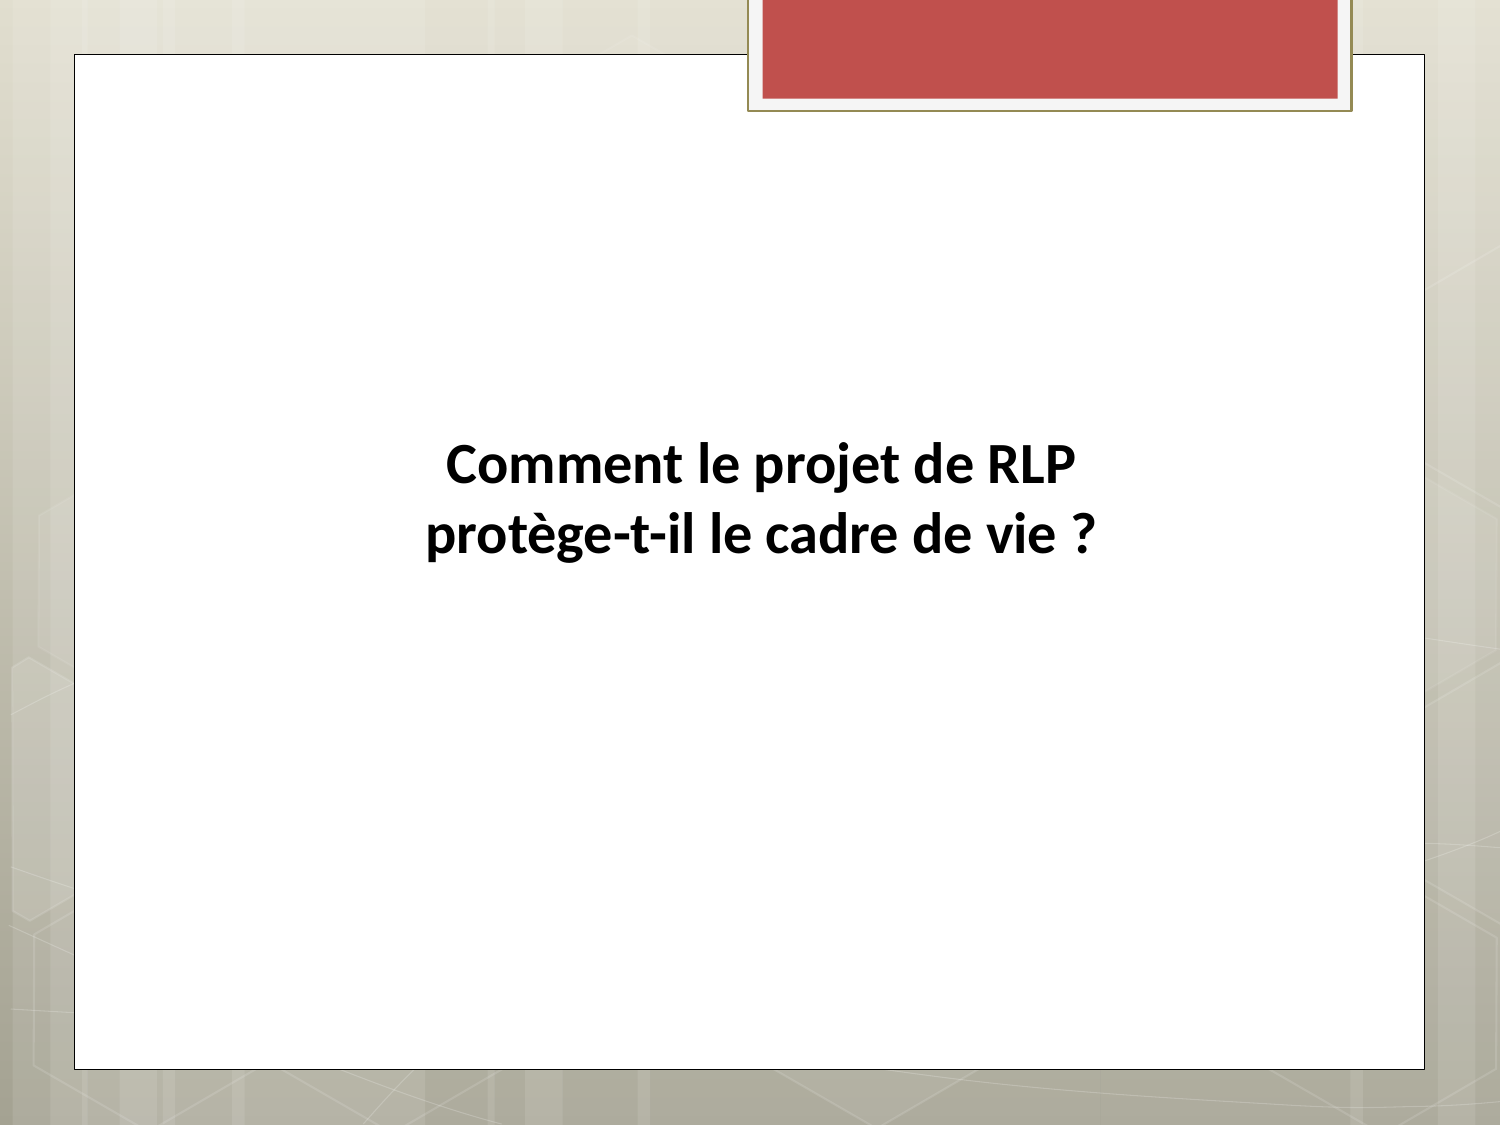

Comment le projet de RLP
protège-t-il le cadre de vie ?